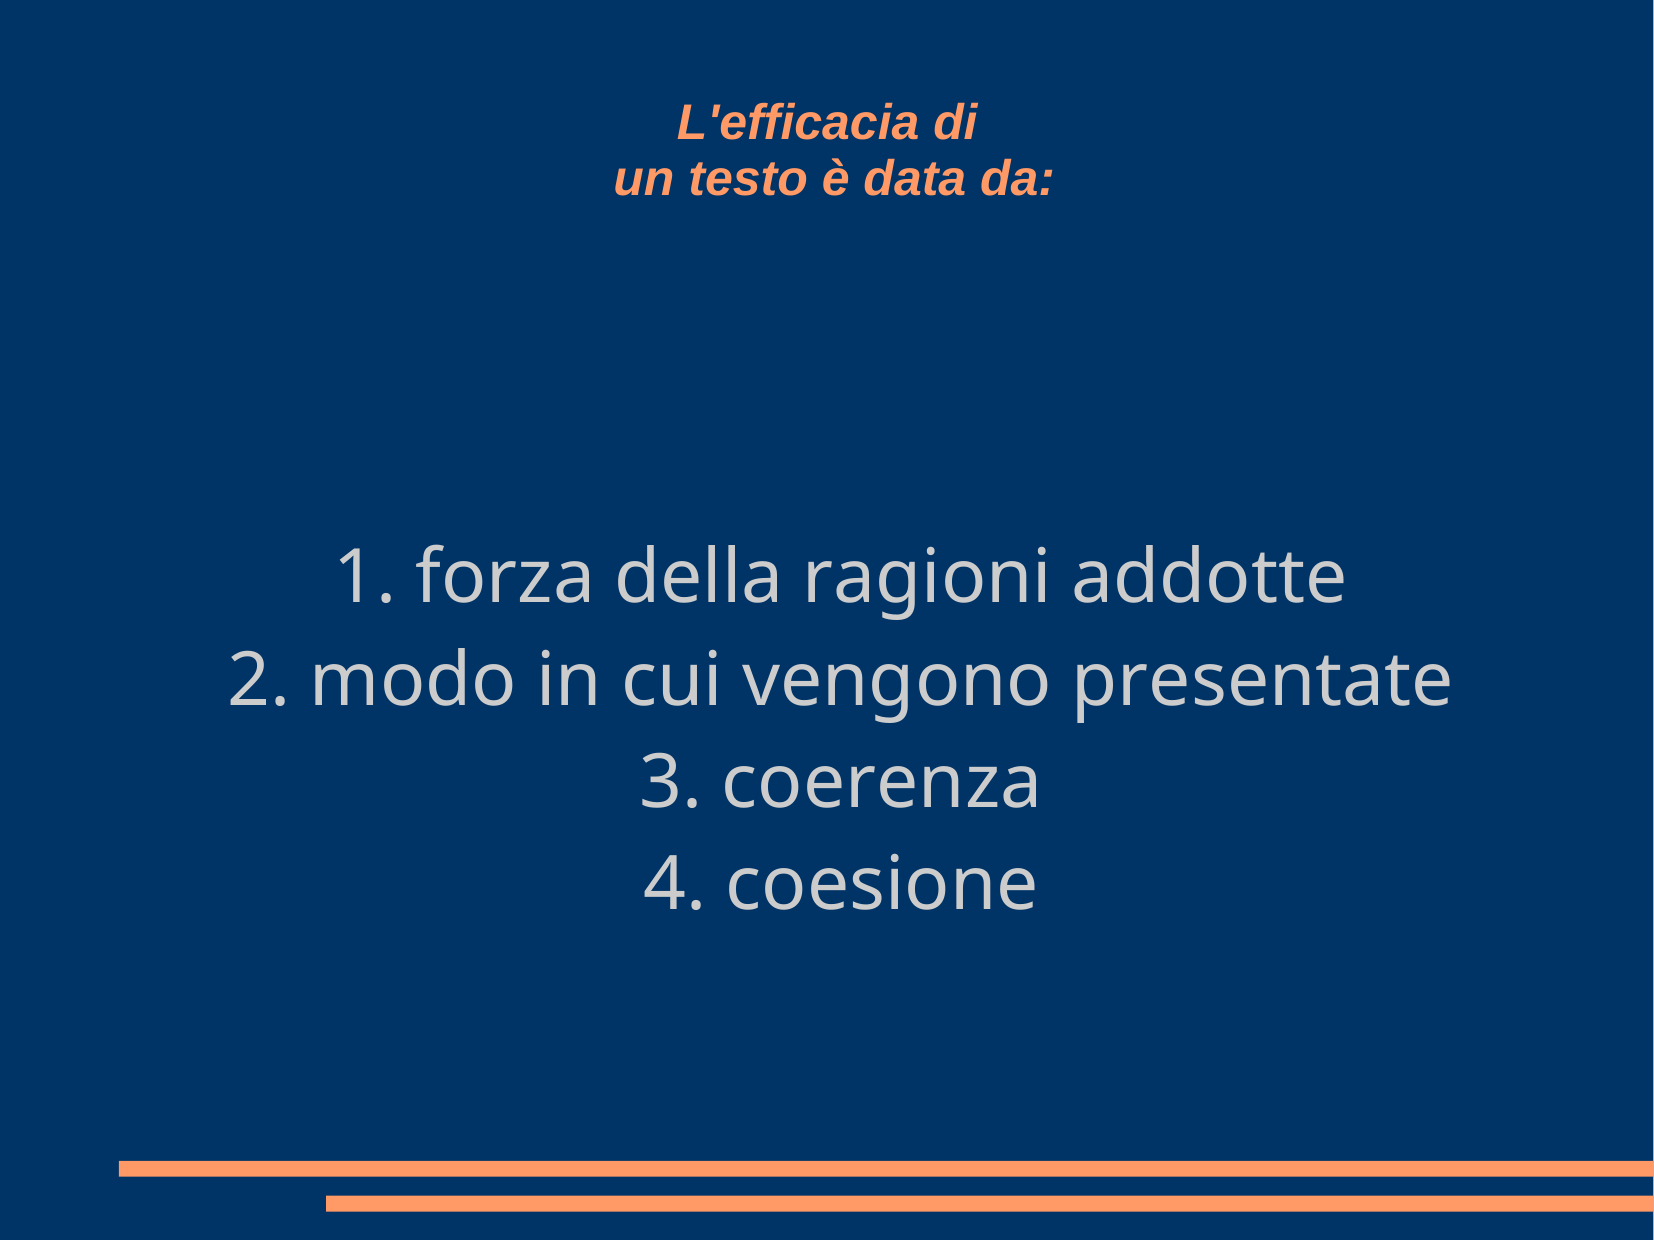

# L'efficacia di un testo è data da:
1. forza della ragioni addotte
2. modo in cui vengono presentate
3. coerenza
4. coesione